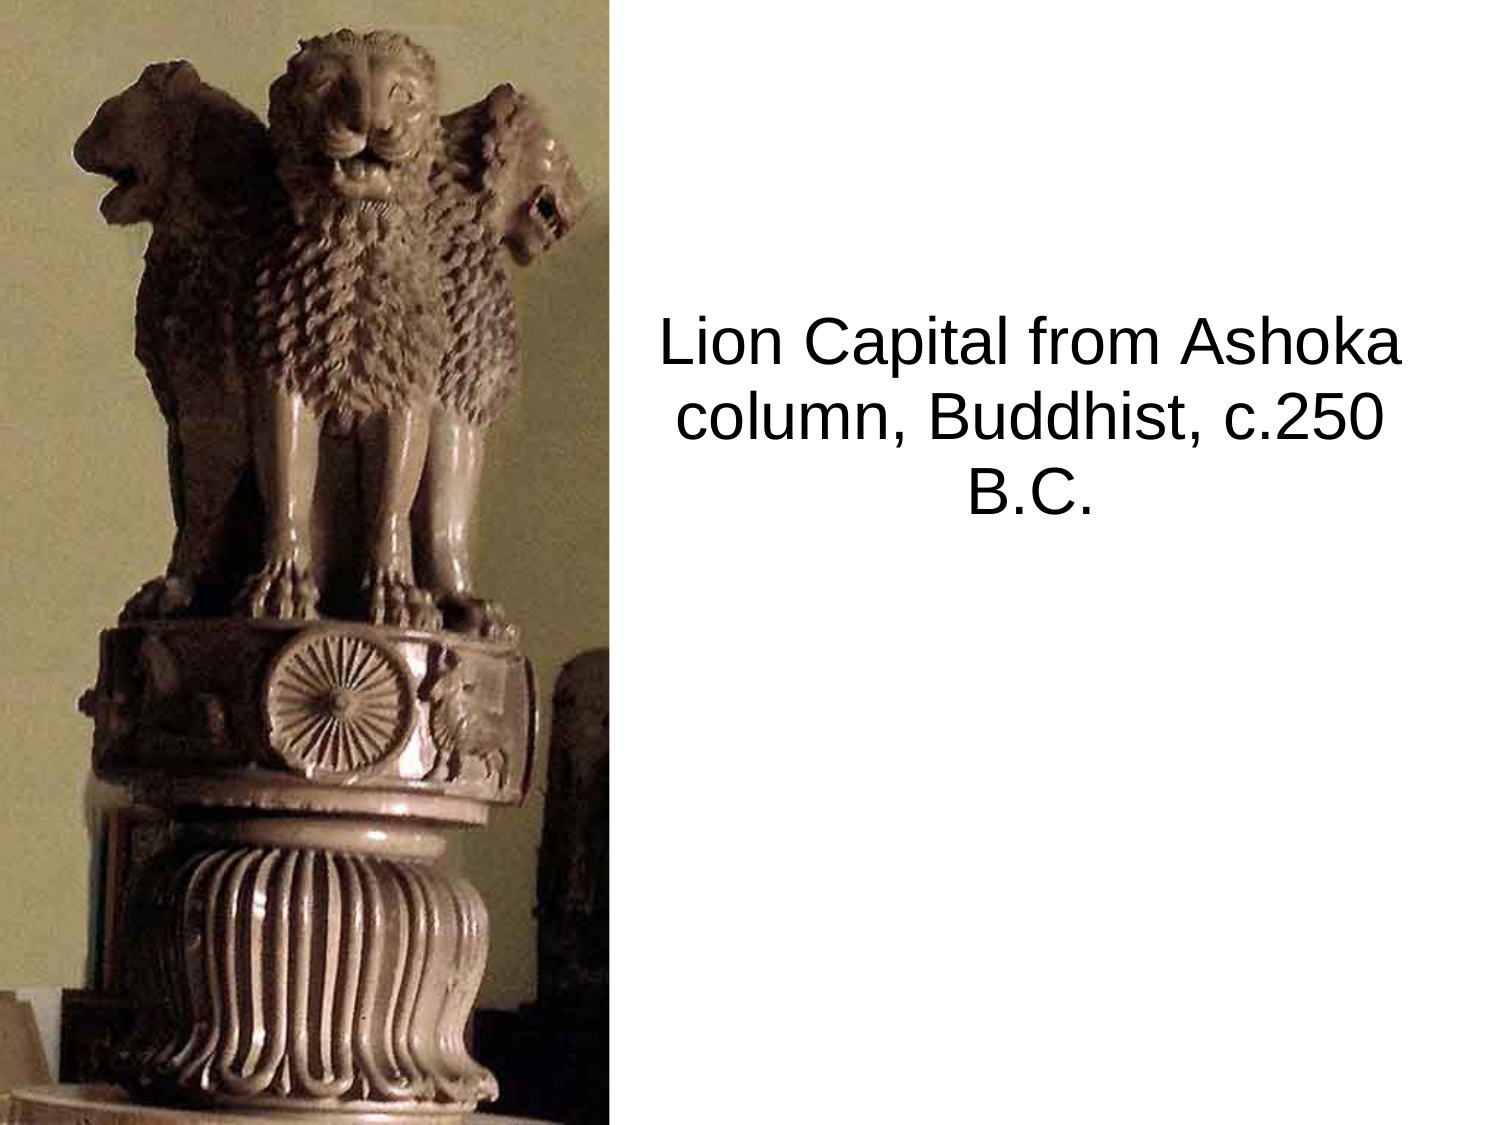

# Lion Capital from Ashoka column, Buddhist, c.250 B.C.